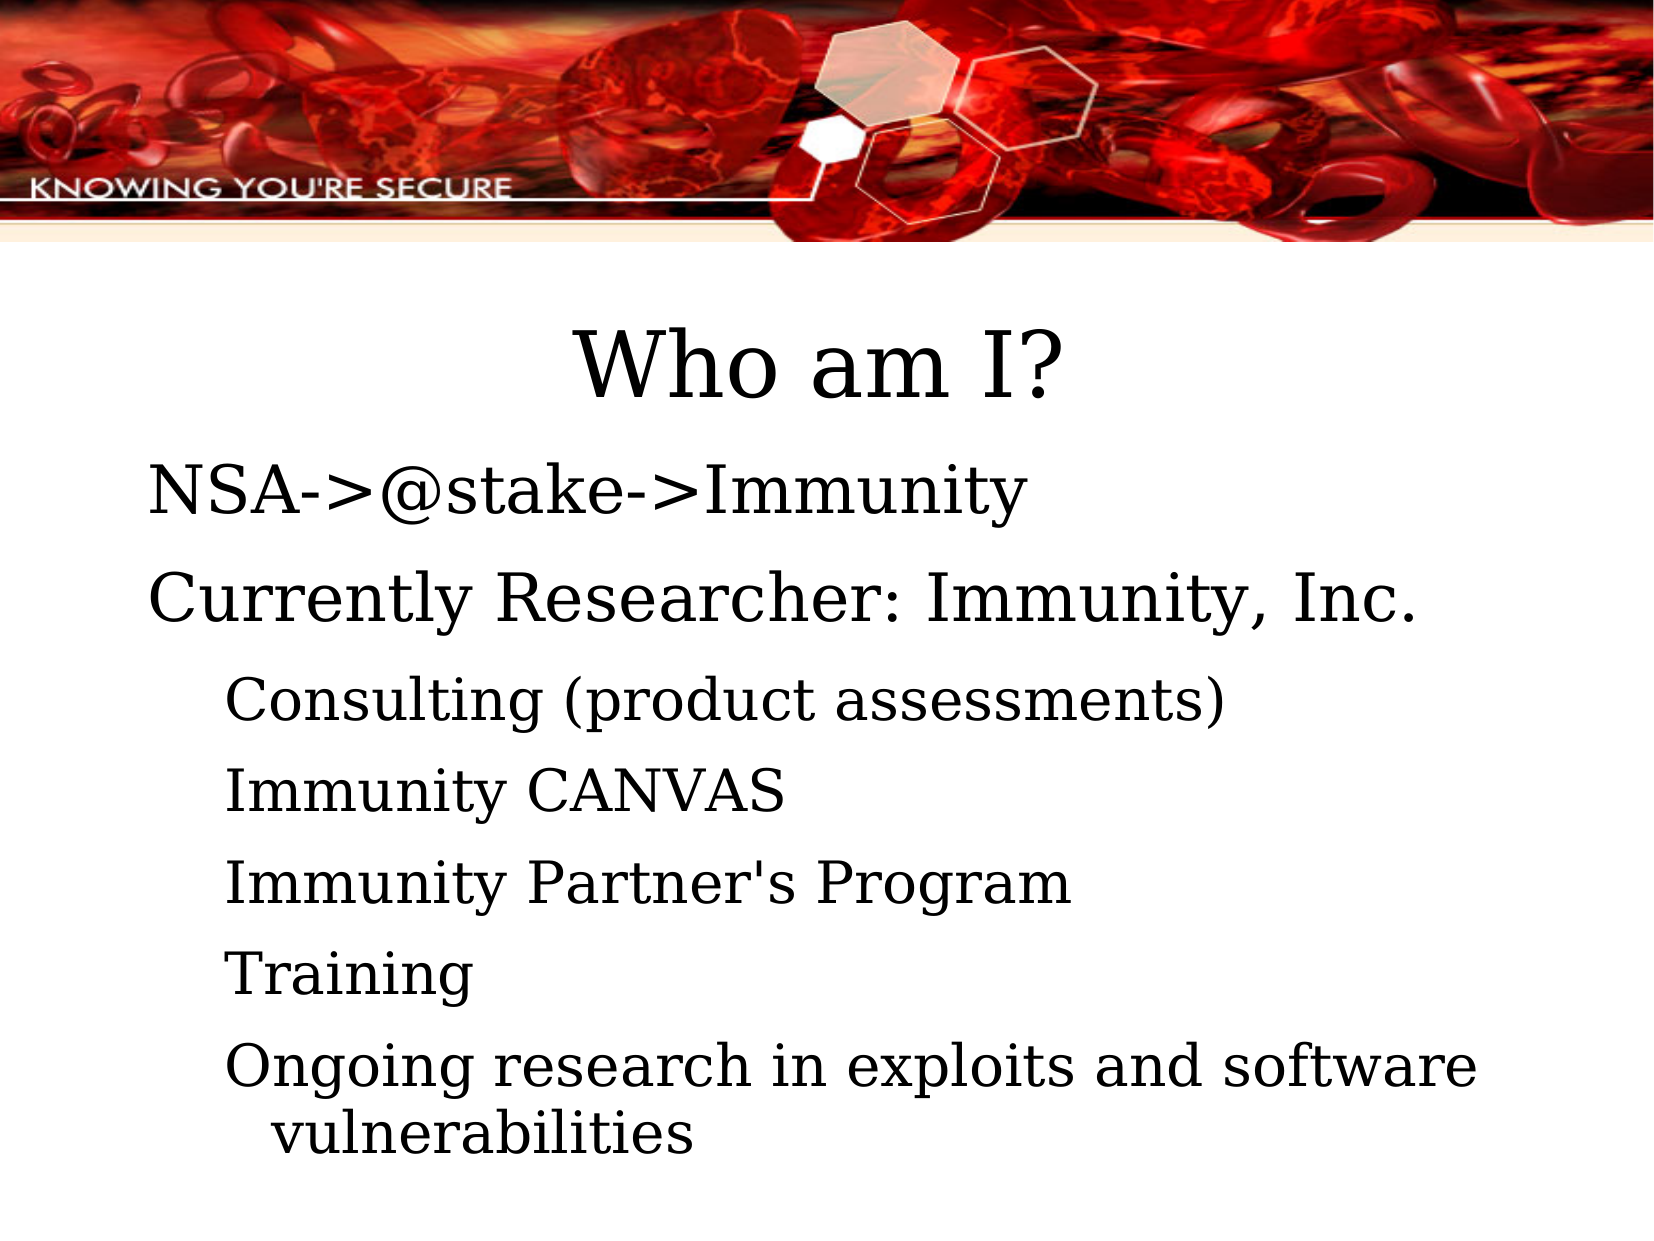

# Who am I?
NSA->@stake->Immunity
Currently Researcher: Immunity, Inc.
Consulting (product assessments)
Immunity CANVAS
Immunity Partner's Program
Training
Ongoing research in exploits and software vulnerabilities